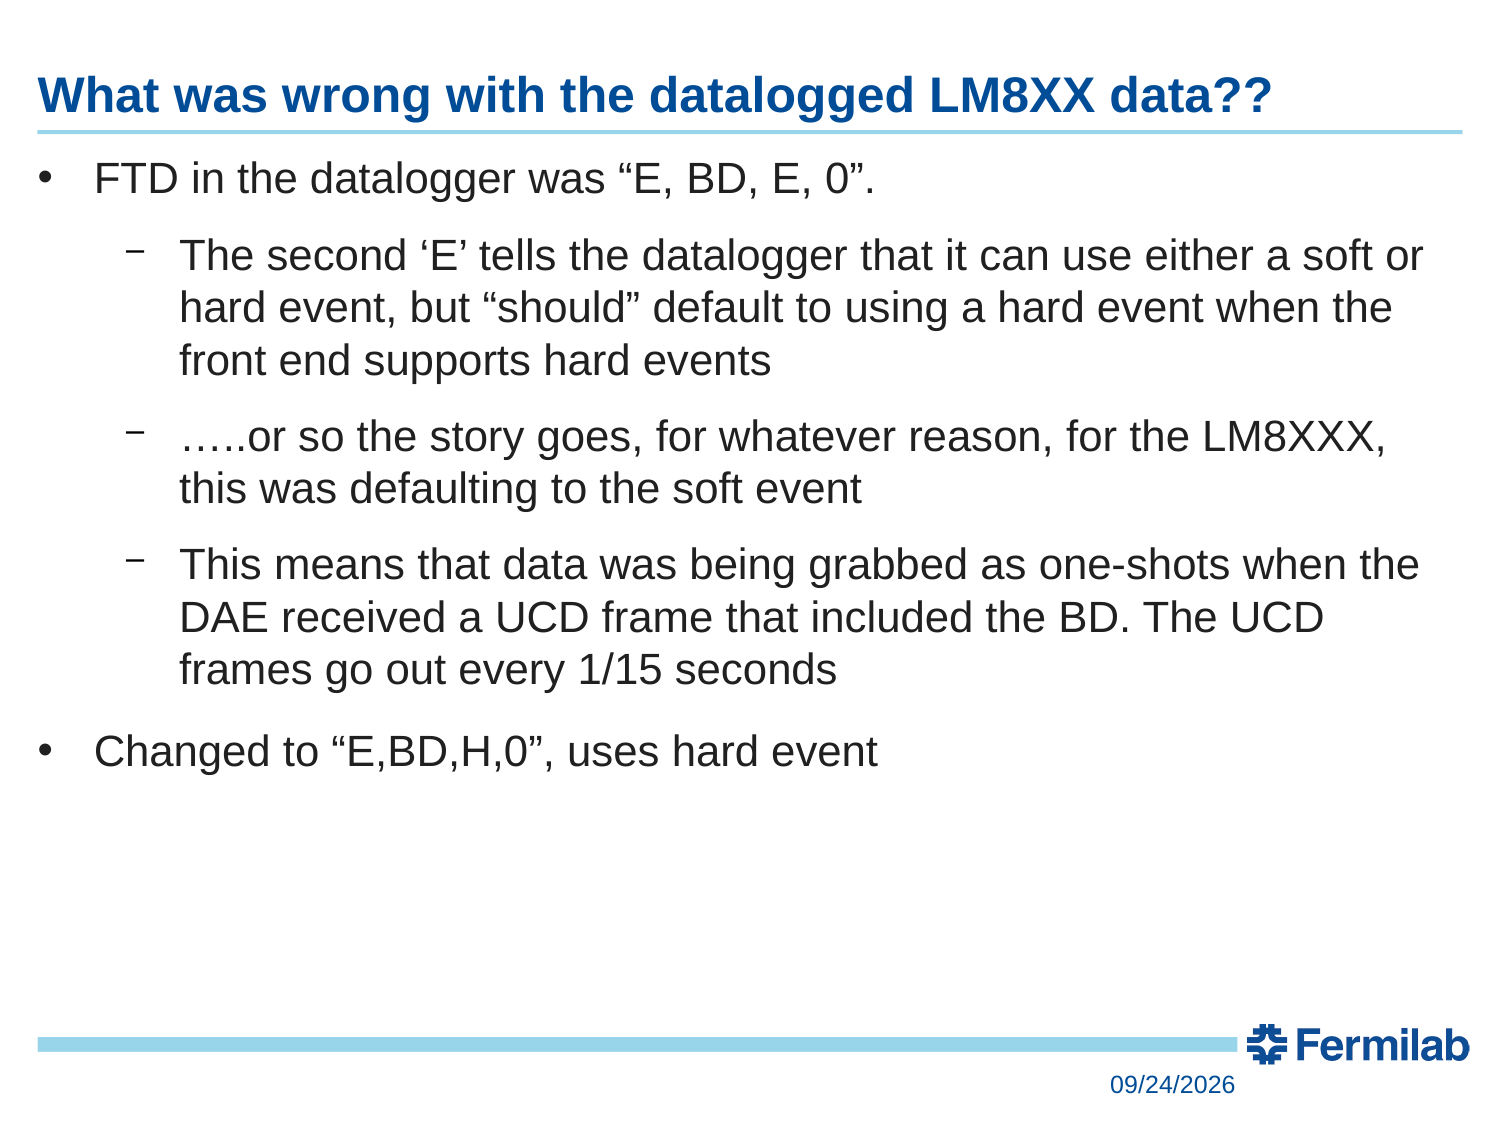

What was wrong with the datalogged LM8XX data??
#
FTD in the datalogger was “E, BD, E, 0”.
The second ‘E’ tells the datalogger that it can use either a soft or hard event, but “should” default to using a hard event when the front end supports hard events
…..or so the story goes, for whatever reason, for the LM8XXX, this was defaulting to the soft event
This means that data was being grabbed as one-shots when the DAE received a UCD frame that included the BD. The UCD frames go out every 1/15 seconds
Changed to “E,BD,H,0”, uses hard event